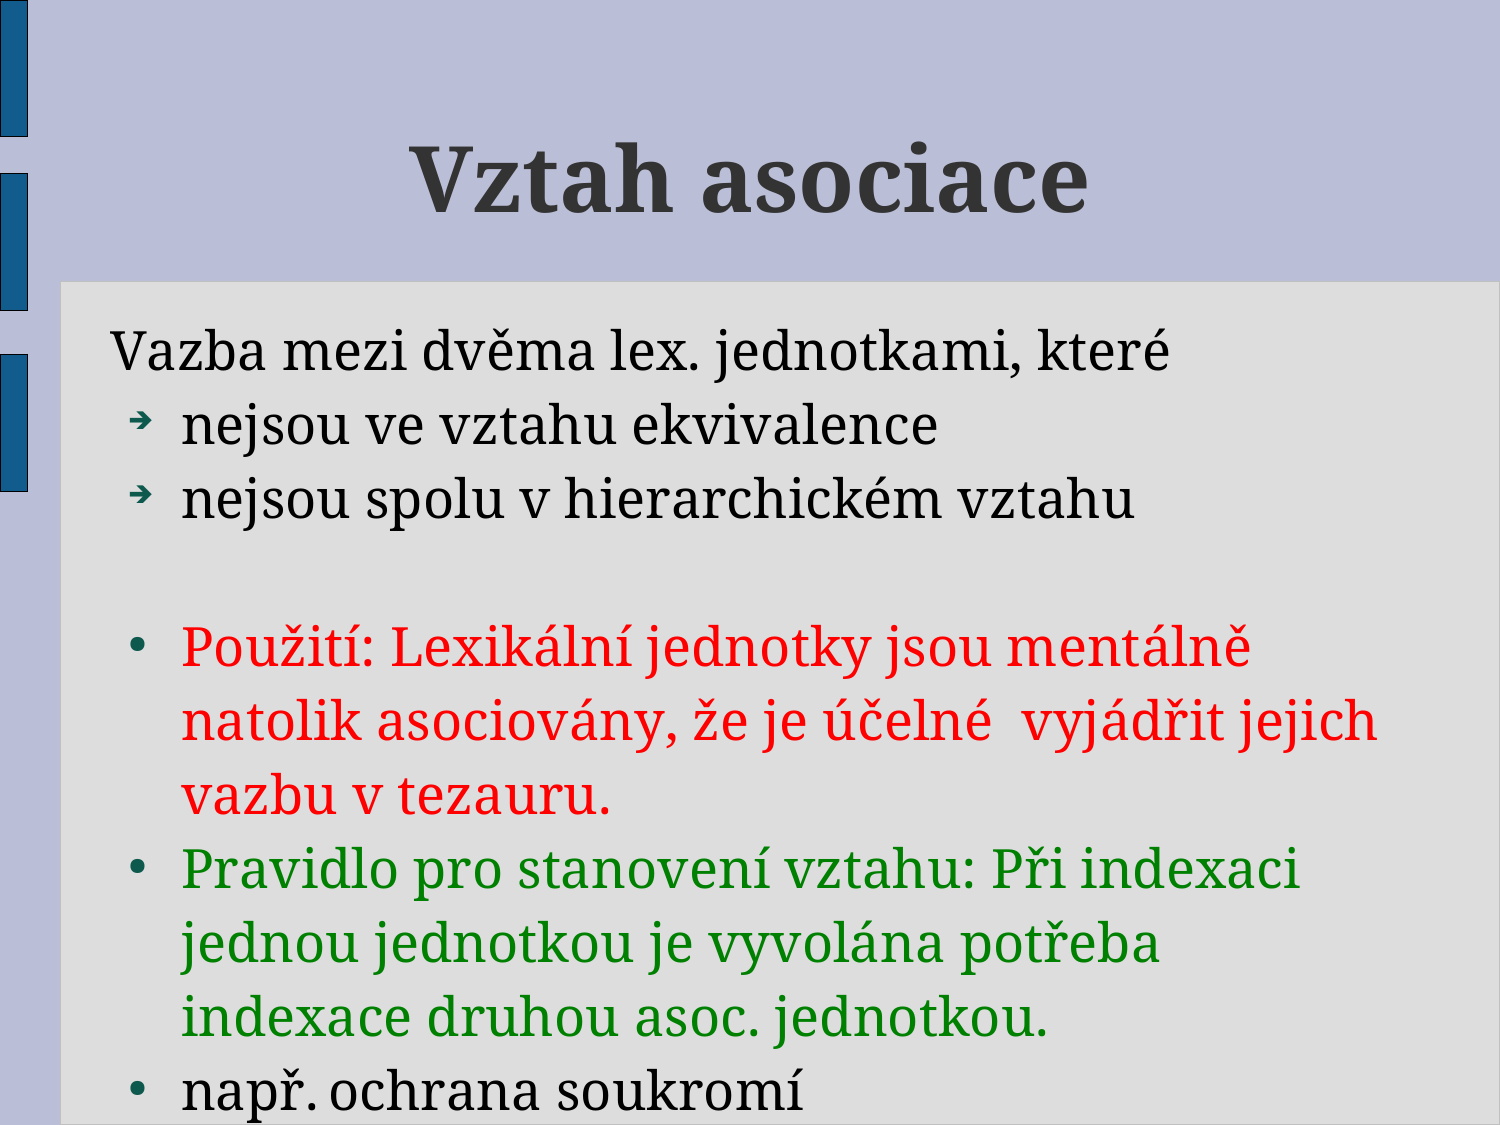

# Vztah asociace
Vazba mezi dvěma lex. jednotkami, které
nejsou ve vztahu ekvivalence
nejsou spolu v hierarchickém vztahu
Použití: Lexikální jednotky jsou mentálně natolik asociovány, že je účelné vyjádřit jejich vazbu v tezauru.
Pravidlo pro stanovení vztahu: Při indexaci jednou jednotkou je vyvolána potřeba indexace druhou asoc. jednotkou.
např.	ochrana soukromí
 			RT/ad 	datové právo
 						osobní údaje